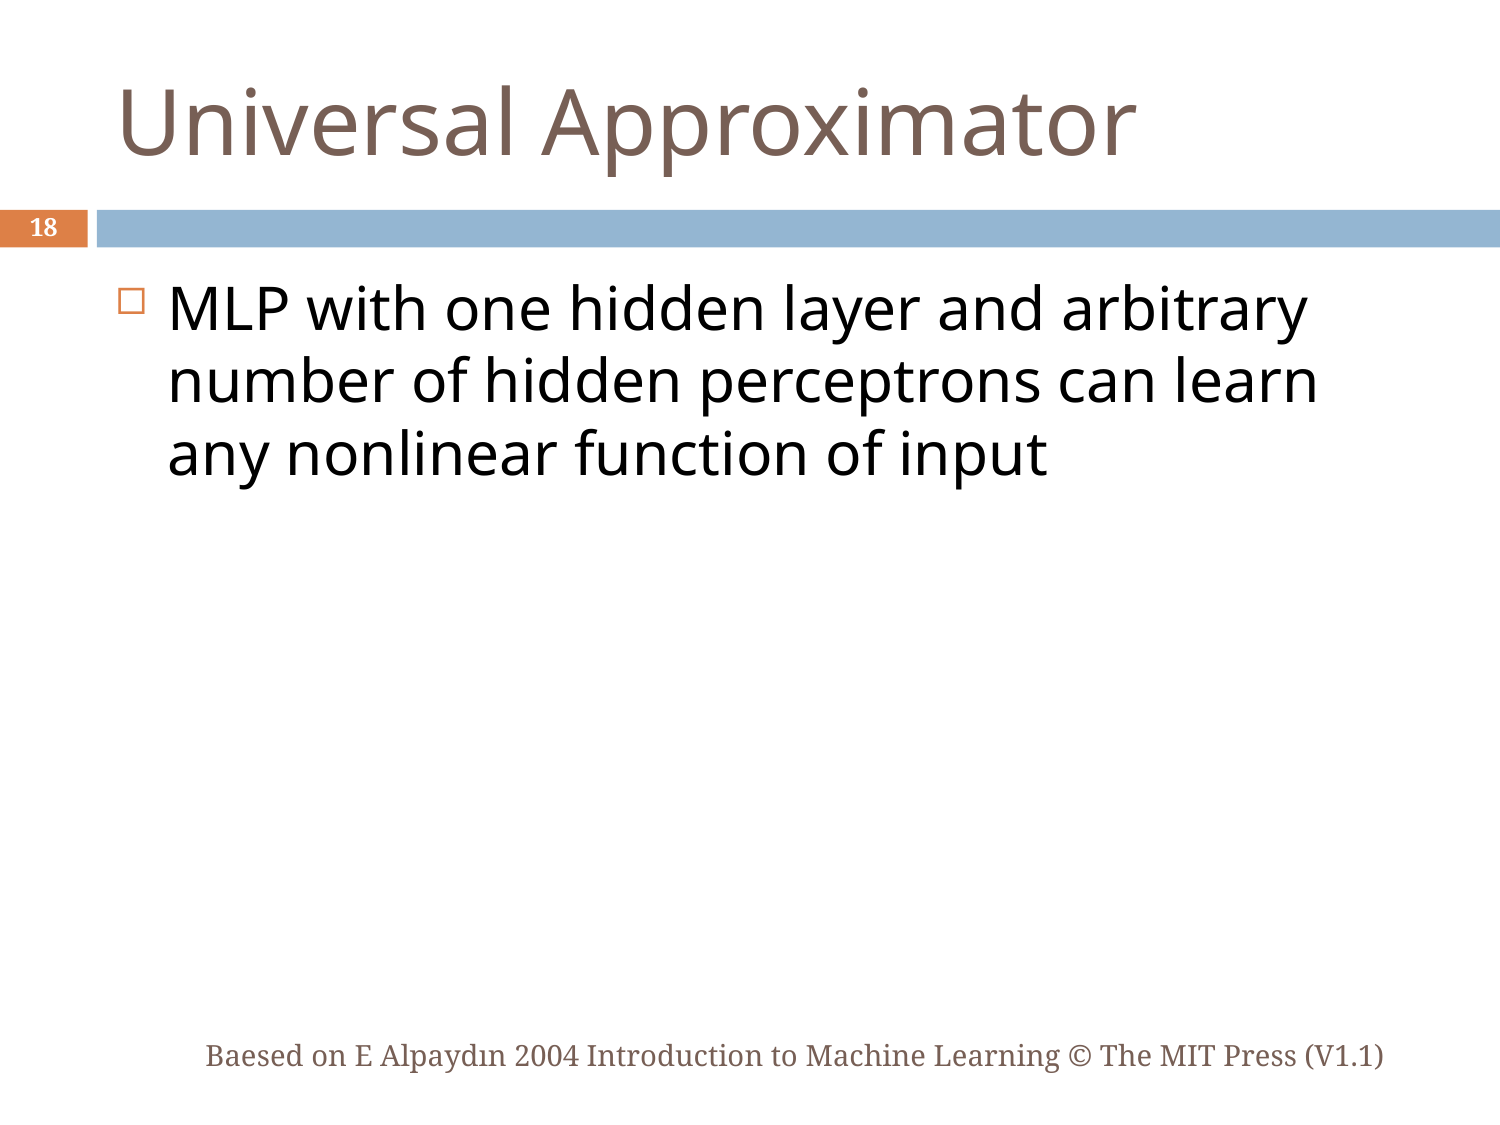

# Universal Approximator
MLP with one hidden layer and arbitrary number of hidden perceptrons can learn any nonlinear function of input
Baesed on E Alpaydın 2004 Introduction to Machine Learning © The MIT Press (V1.1)